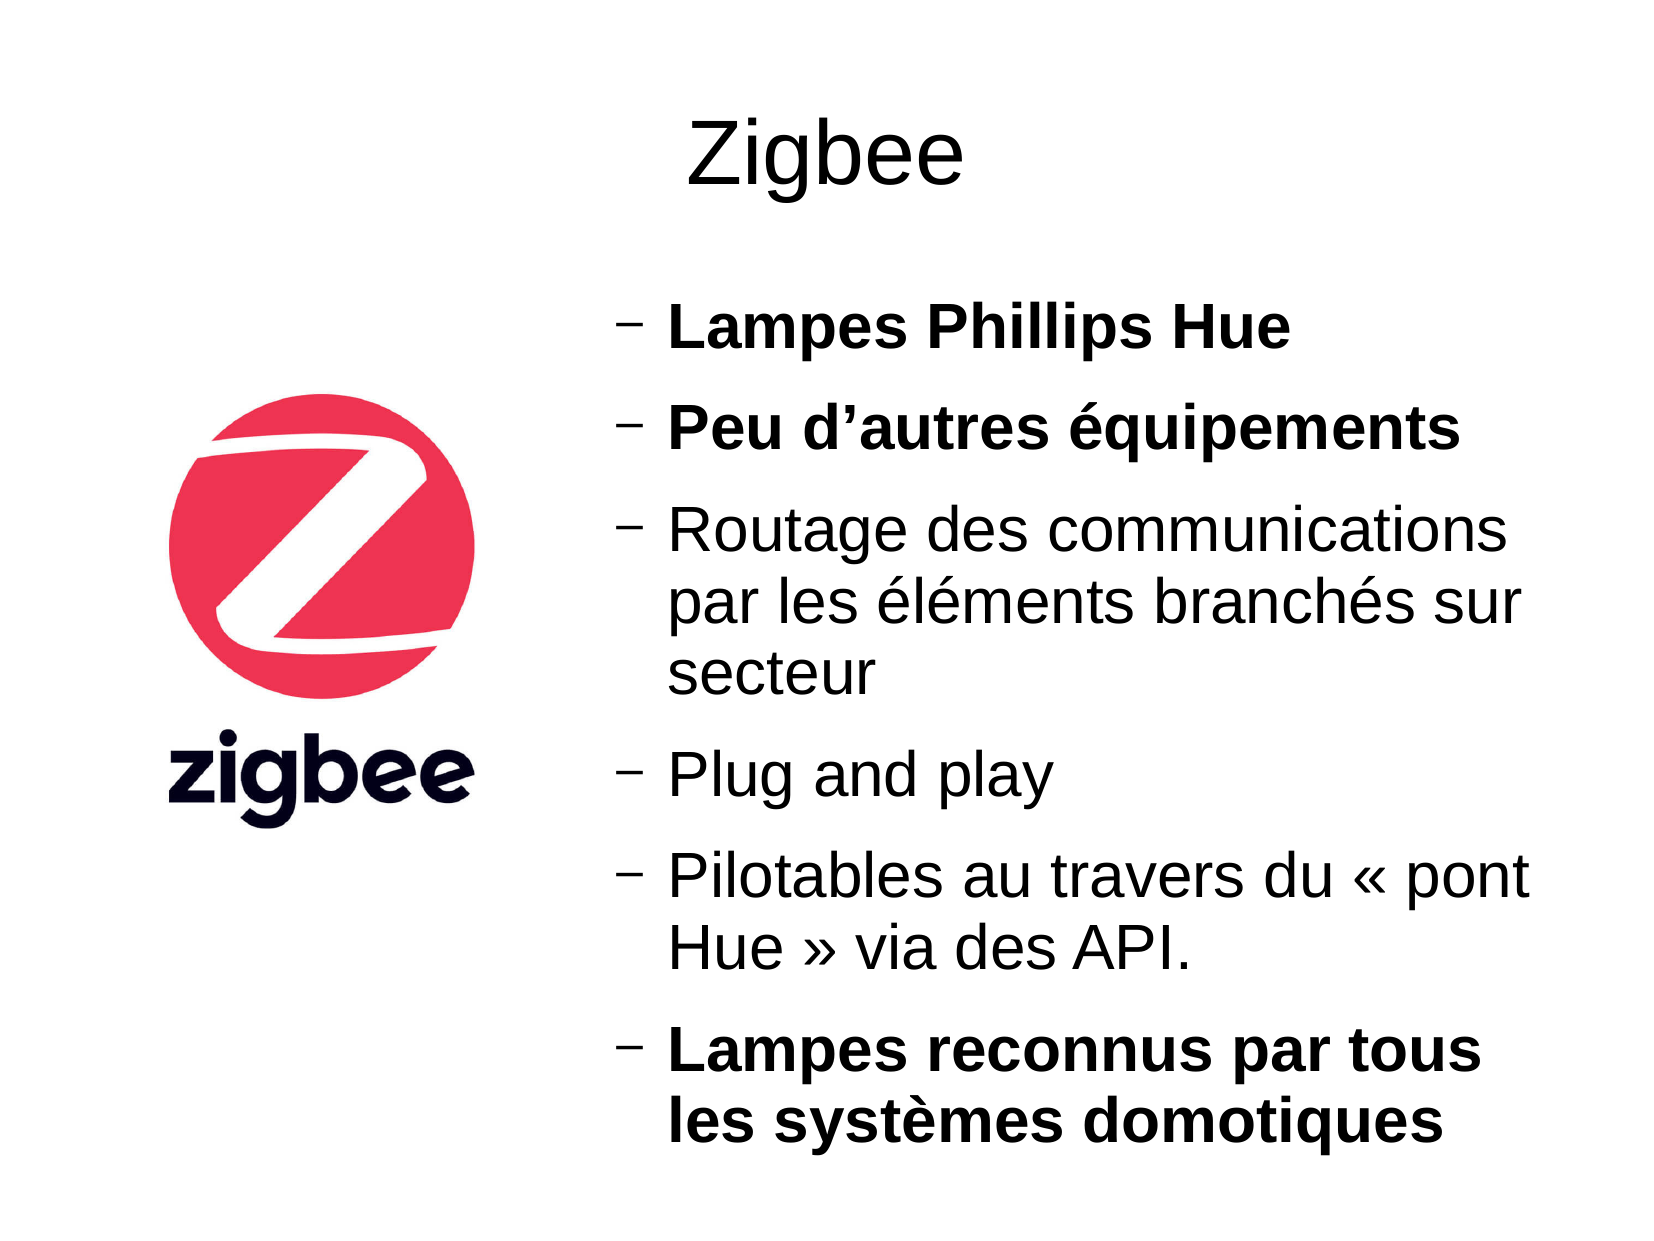

# Zigbee
Lampes Phillips Hue
Peu d’autres équipements
Routage des communications par les éléments branchés sur secteur
Plug and play
Pilotables au travers du « pont Hue » via des API.
Lampes reconnus par tous les systèmes domotiques